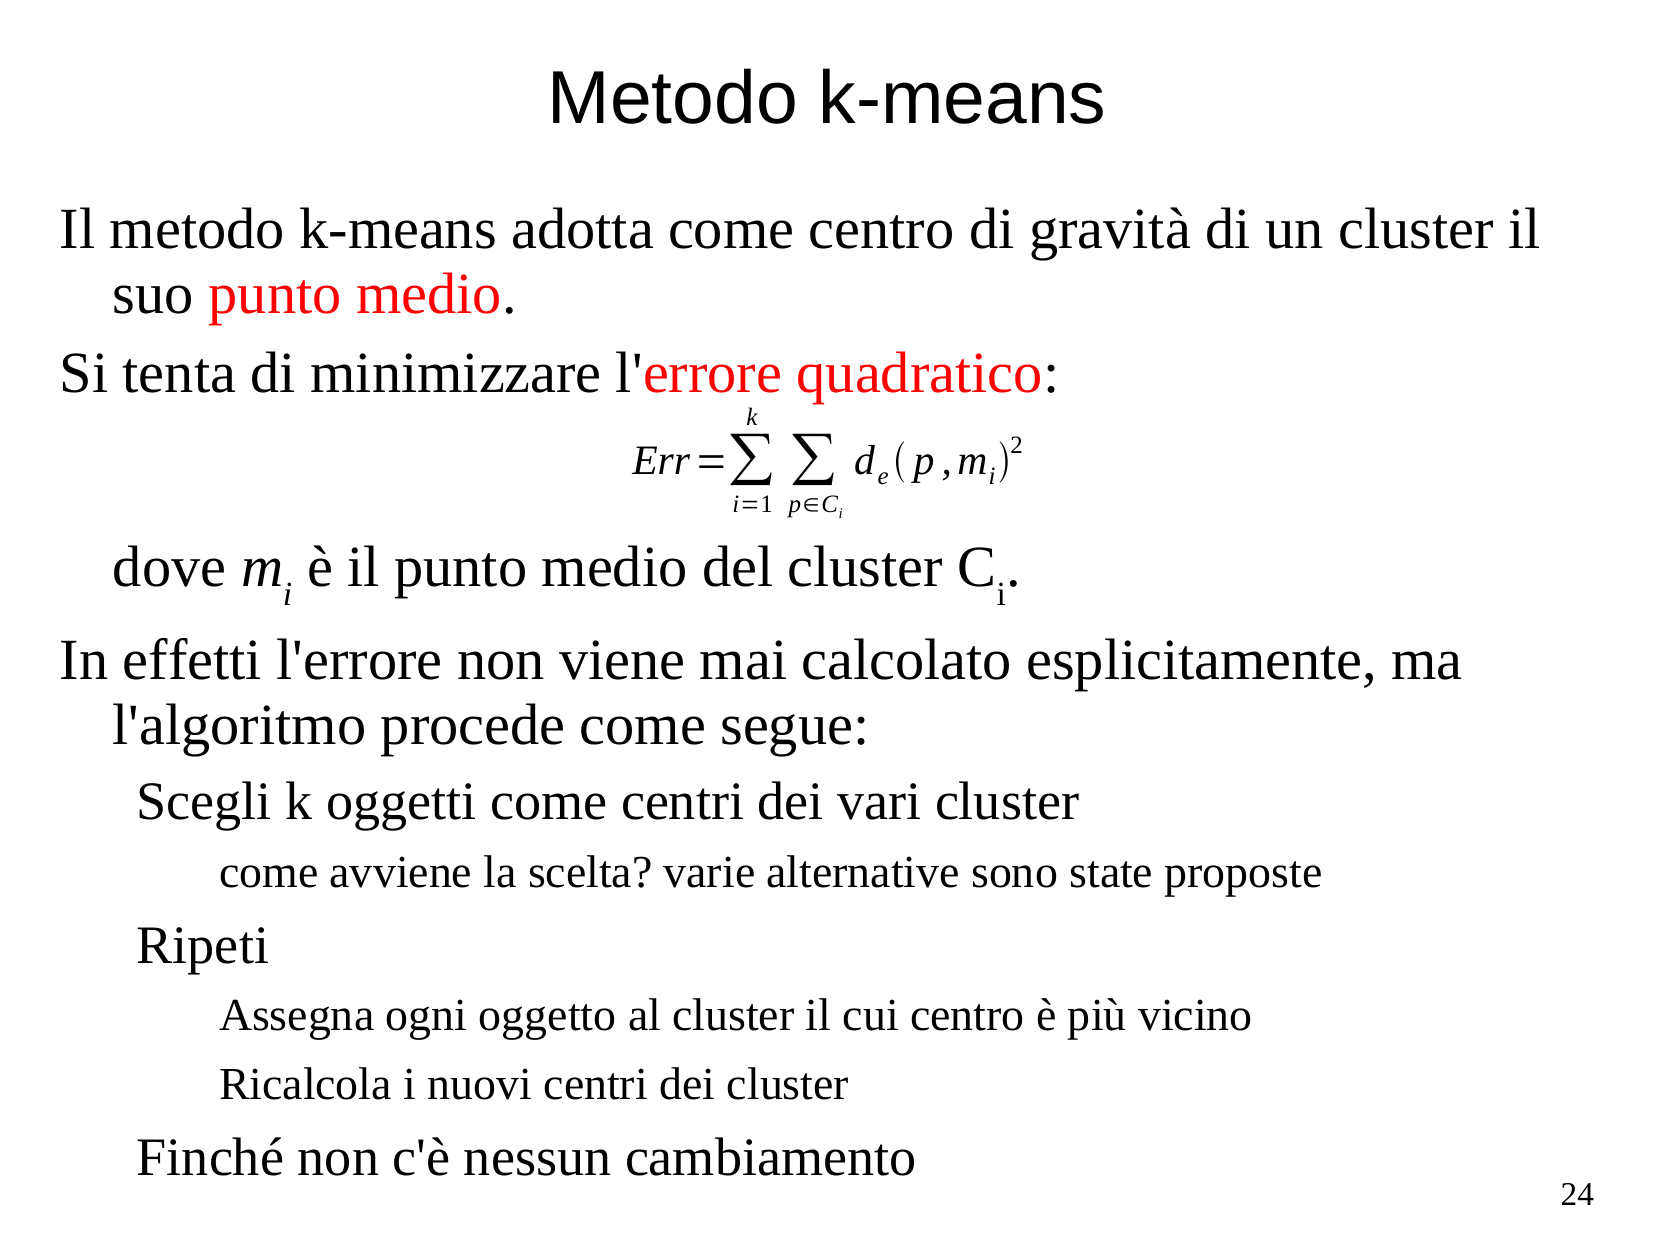

# Metodo k-means
Il metodo k-means adotta come centro di gravità di un cluster il suo punto medio.
Si tenta di minimizzare l'errore quadratico:
dove mi è il punto medio del cluster Ci.
In effetti l'errore non viene mai calcolato esplicitamente, ma l'algoritmo procede come segue:
Scegli k oggetti come centri dei vari cluster
come avviene la scelta? varie alternative sono state proposte
Ripeti
Assegna ogni oggetto al cluster il cui centro è più vicino
Ricalcola i nuovi centri dei cluster
Finché non c'è nessun cambiamento